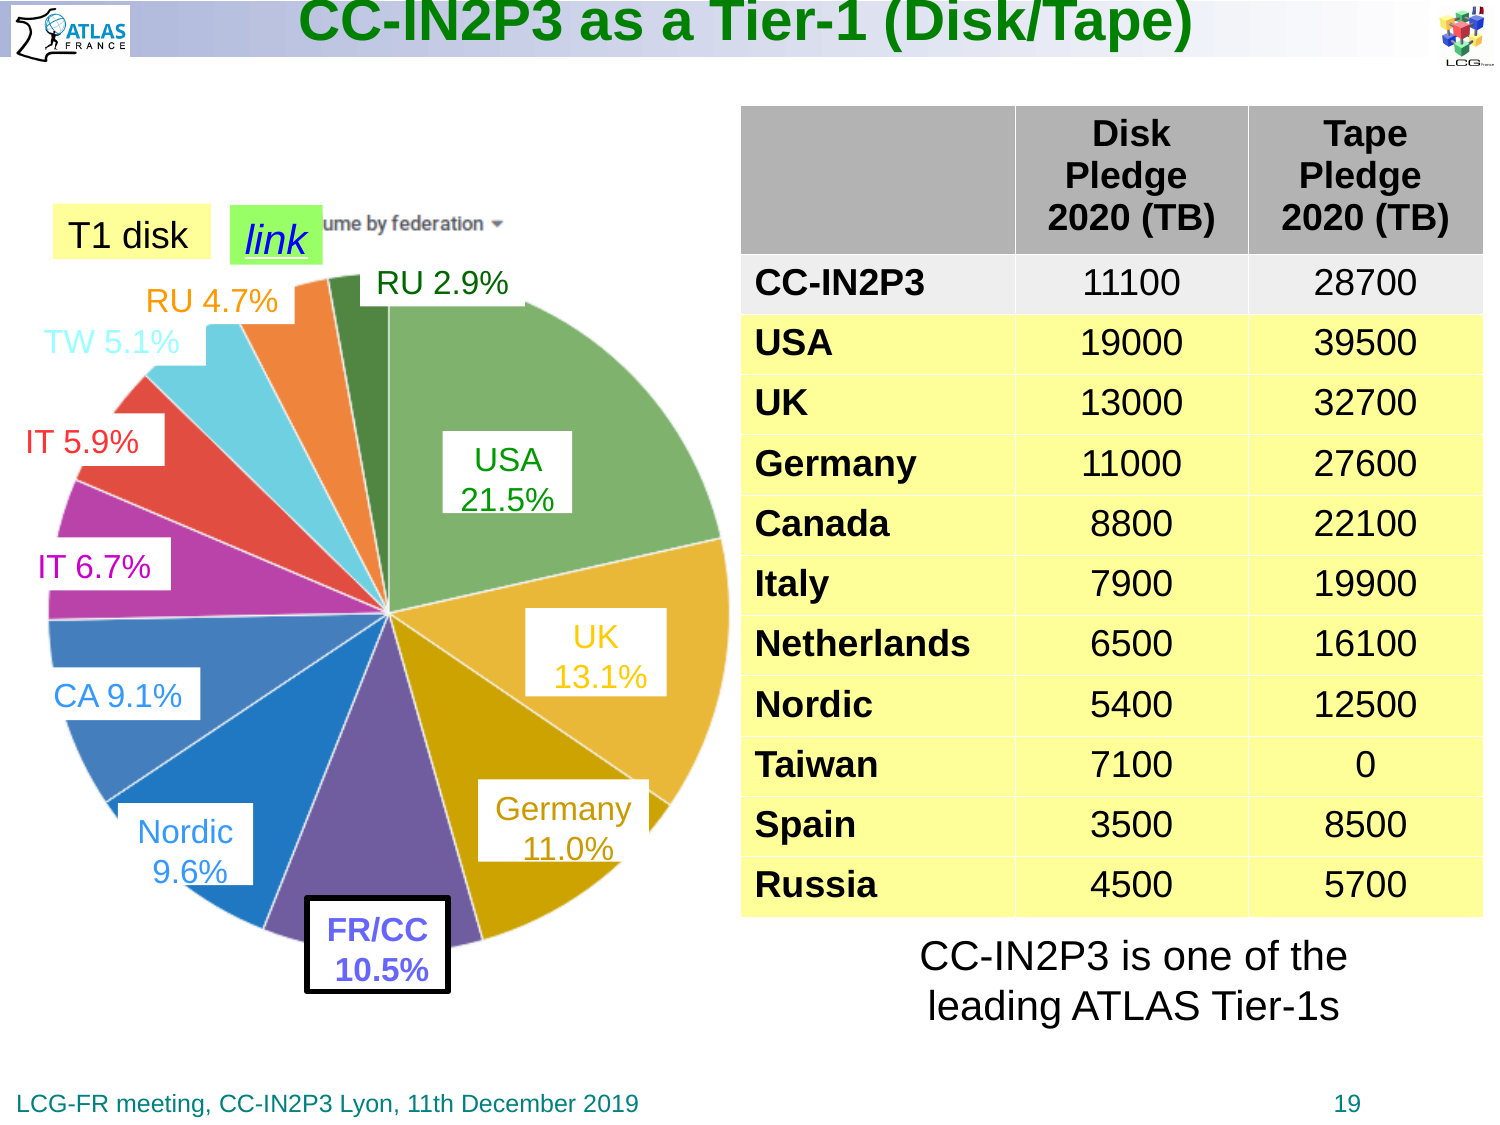

CC-IN2P3 as a Tier-1 (Disk/Tape)
| | Disk Pledge 2020 (TB) | Tape Pledge 2020 (TB) |
| --- | --- | --- |
| CC-IN2P3 | 11100 | 28700 |
| USA | 19000 | 39500 |
| UK | 13000 | 32700 |
| Germany | 11000 | 27600 |
| Canada | 8800 | 22100 |
| Italy | 7900 | 19900 |
| Netherlands | 6500 | 16100 |
| Nordic | 5400 | 12500 |
| Taiwan | 7100 | 0 |
| Spain | 3500 | 8500 |
| Russia | 4500 | 5700 |
T1 disk
link
RU 2.9%
RU 4.7%
TW 5.1%
IT 5.9%
USA 21.5%
IT 6.7%
UK
 13.1%
CA 9.1%
Germany
 11.0%
Nordic
 9.6%
FR/CC
 10.5%
CC-IN2P3 is one of the leading ATLAS Tier-1s